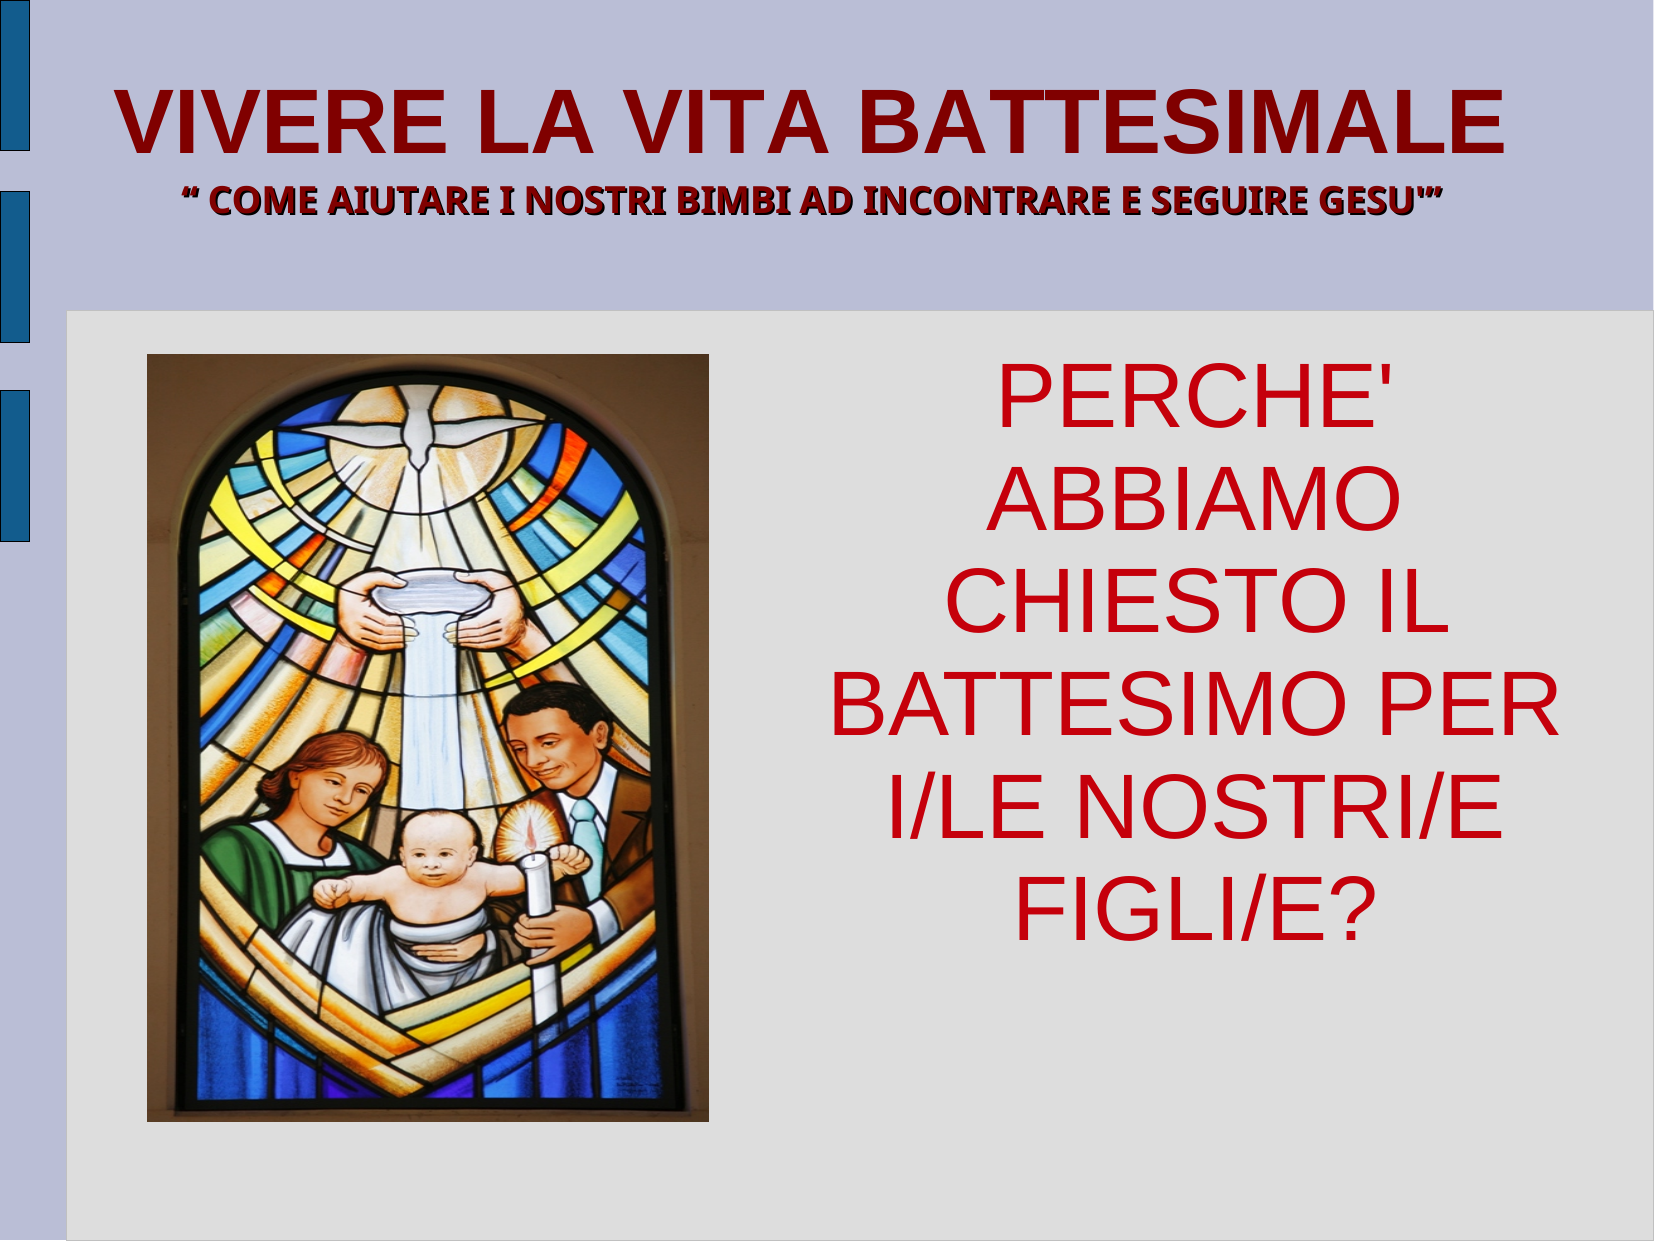

# VIVERE LA VITA BATTESIMALE “ COME AIUTARE I NOSTRI BIMBI AD INCONTRARE E SEGUIRE GESU'”
PERCHE' ABBIAMO CHIESTO IL BATTESIMO PER I/LE NOSTRI/E FIGLI/E?